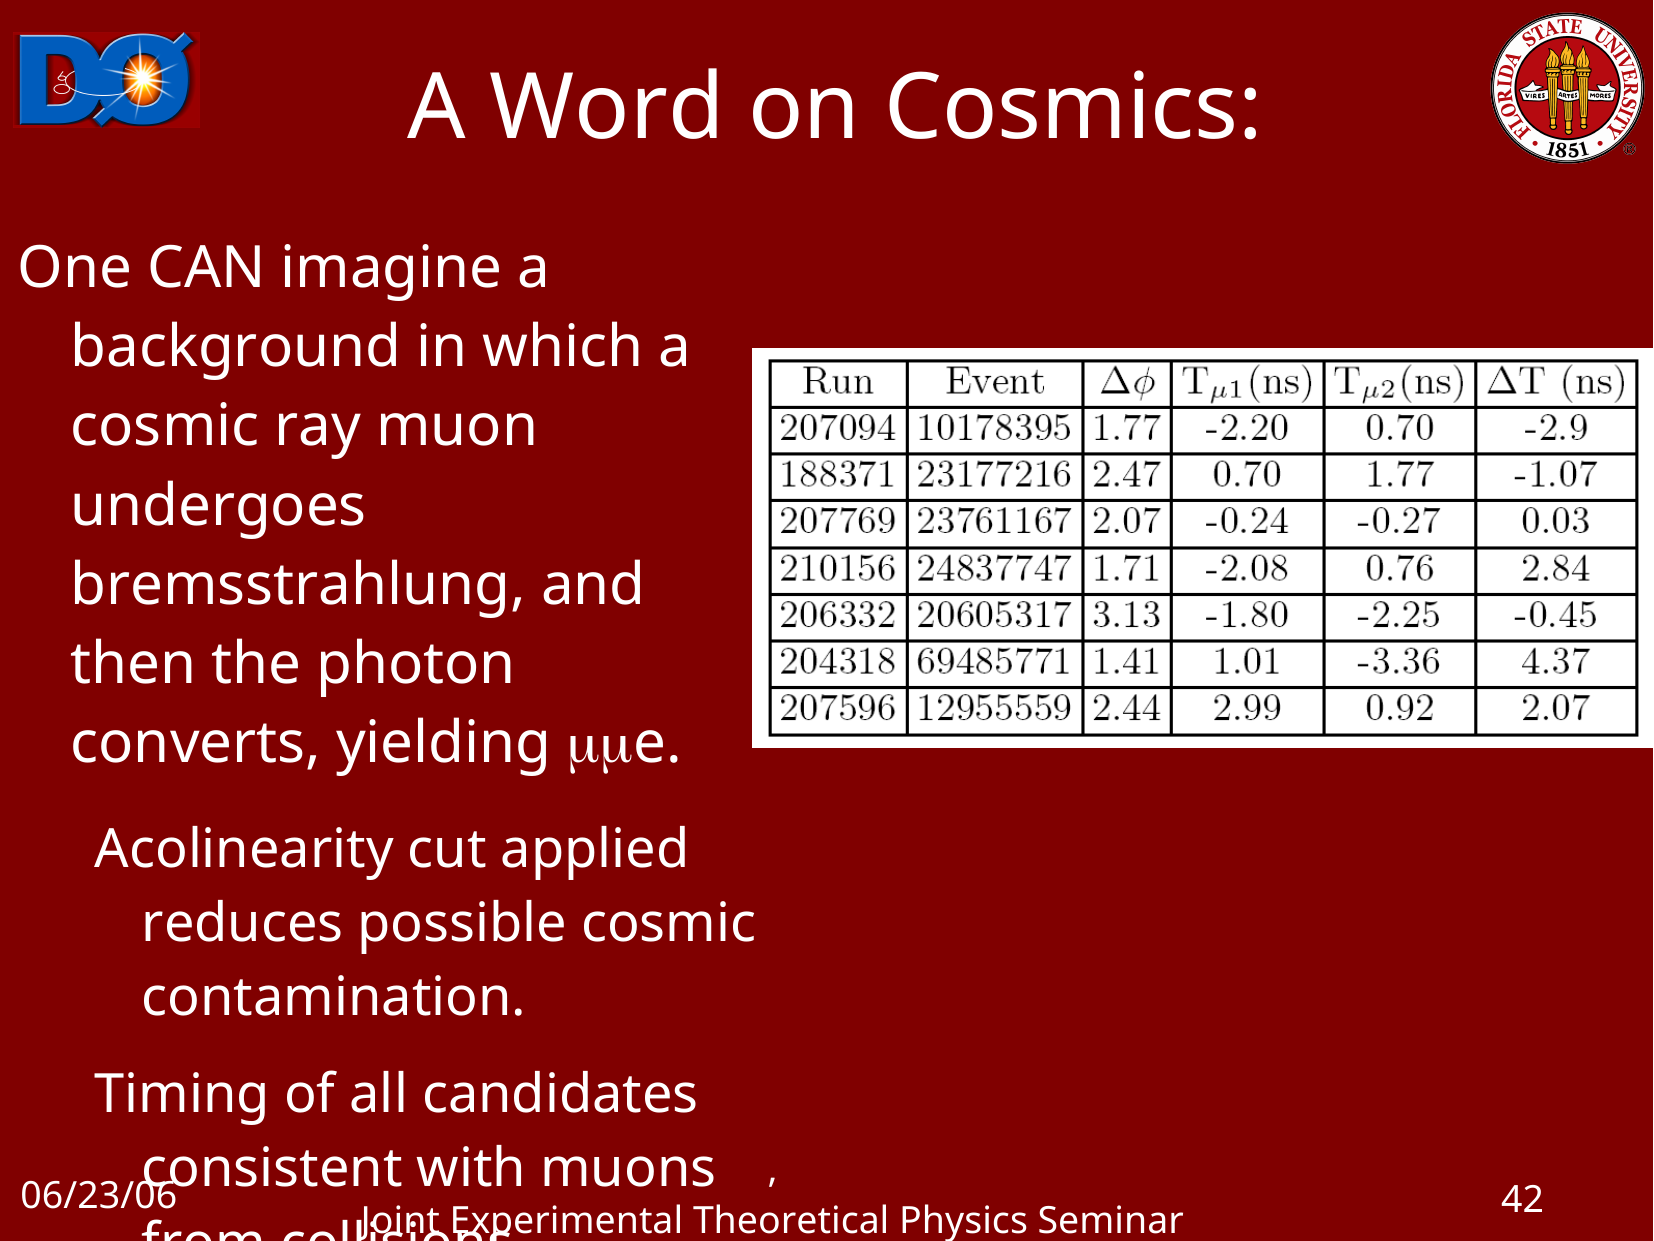

# A Word on Cosmics:
One CAN imagine a background in which a cosmic ray muon undergoes bremsstrahlung, and then the photon converts, yielding mme.
Acolinearity cut applied reduces possible cosmic contamination.
Timing of all candidates consistent with muons from collisions.